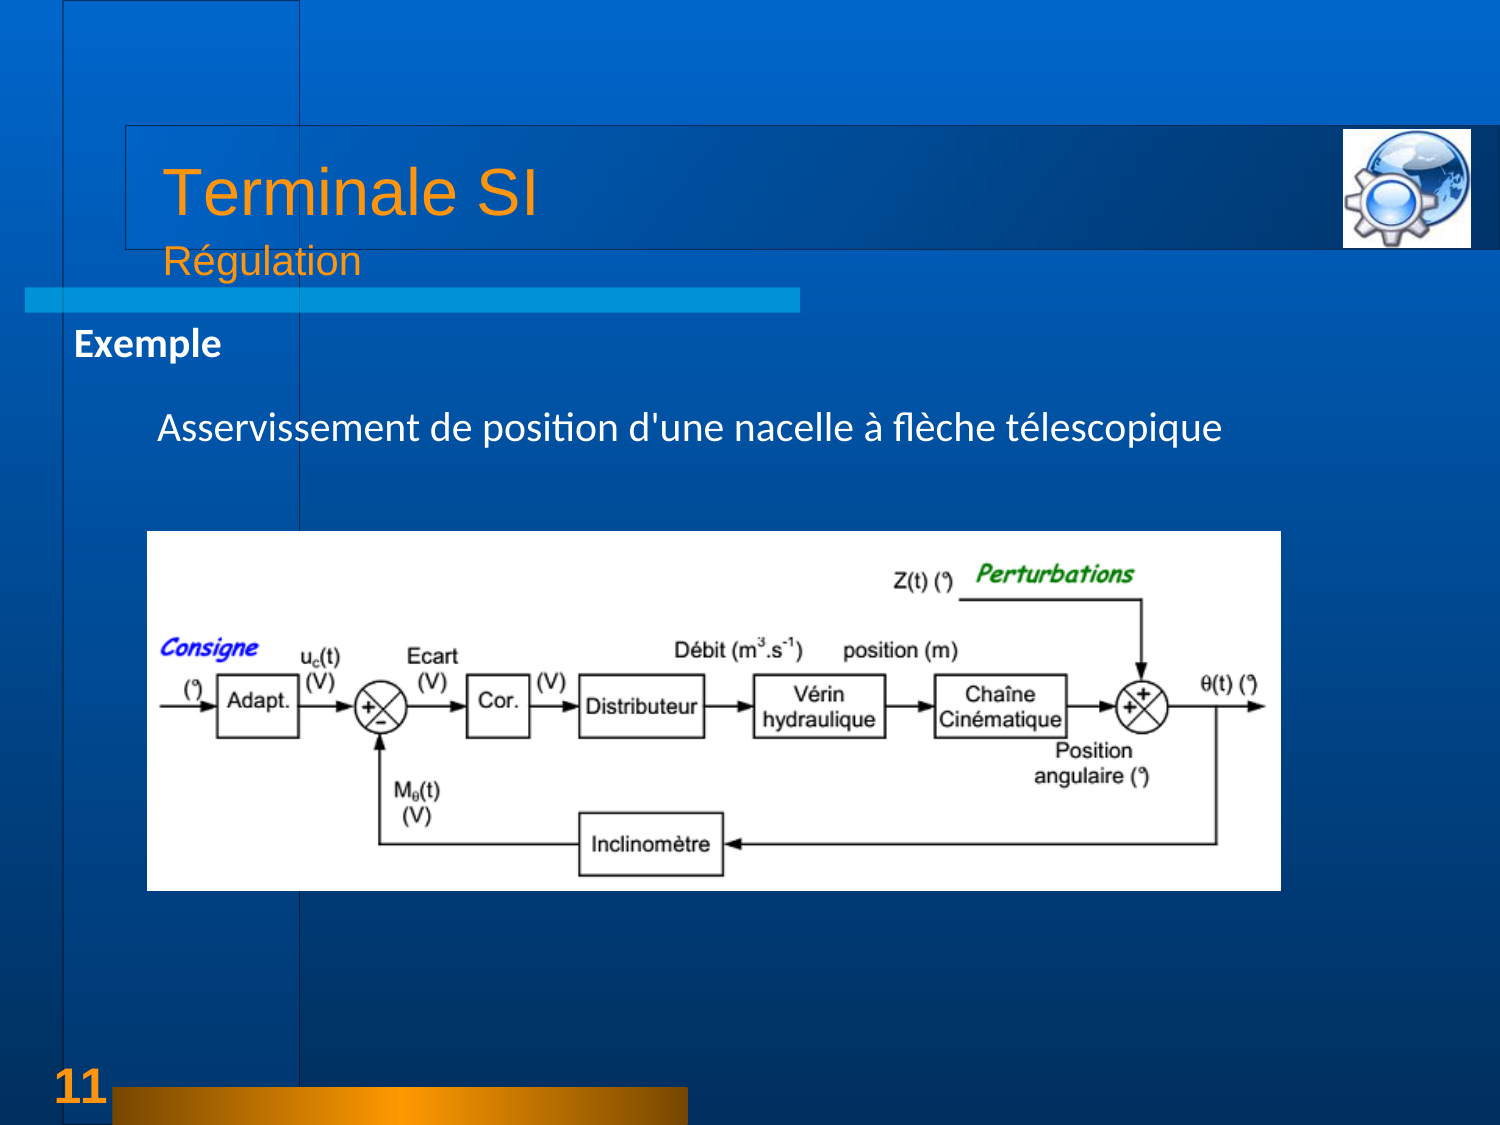

Exemple
	 Asservissement de position d'une nacelle à flèche télescopique